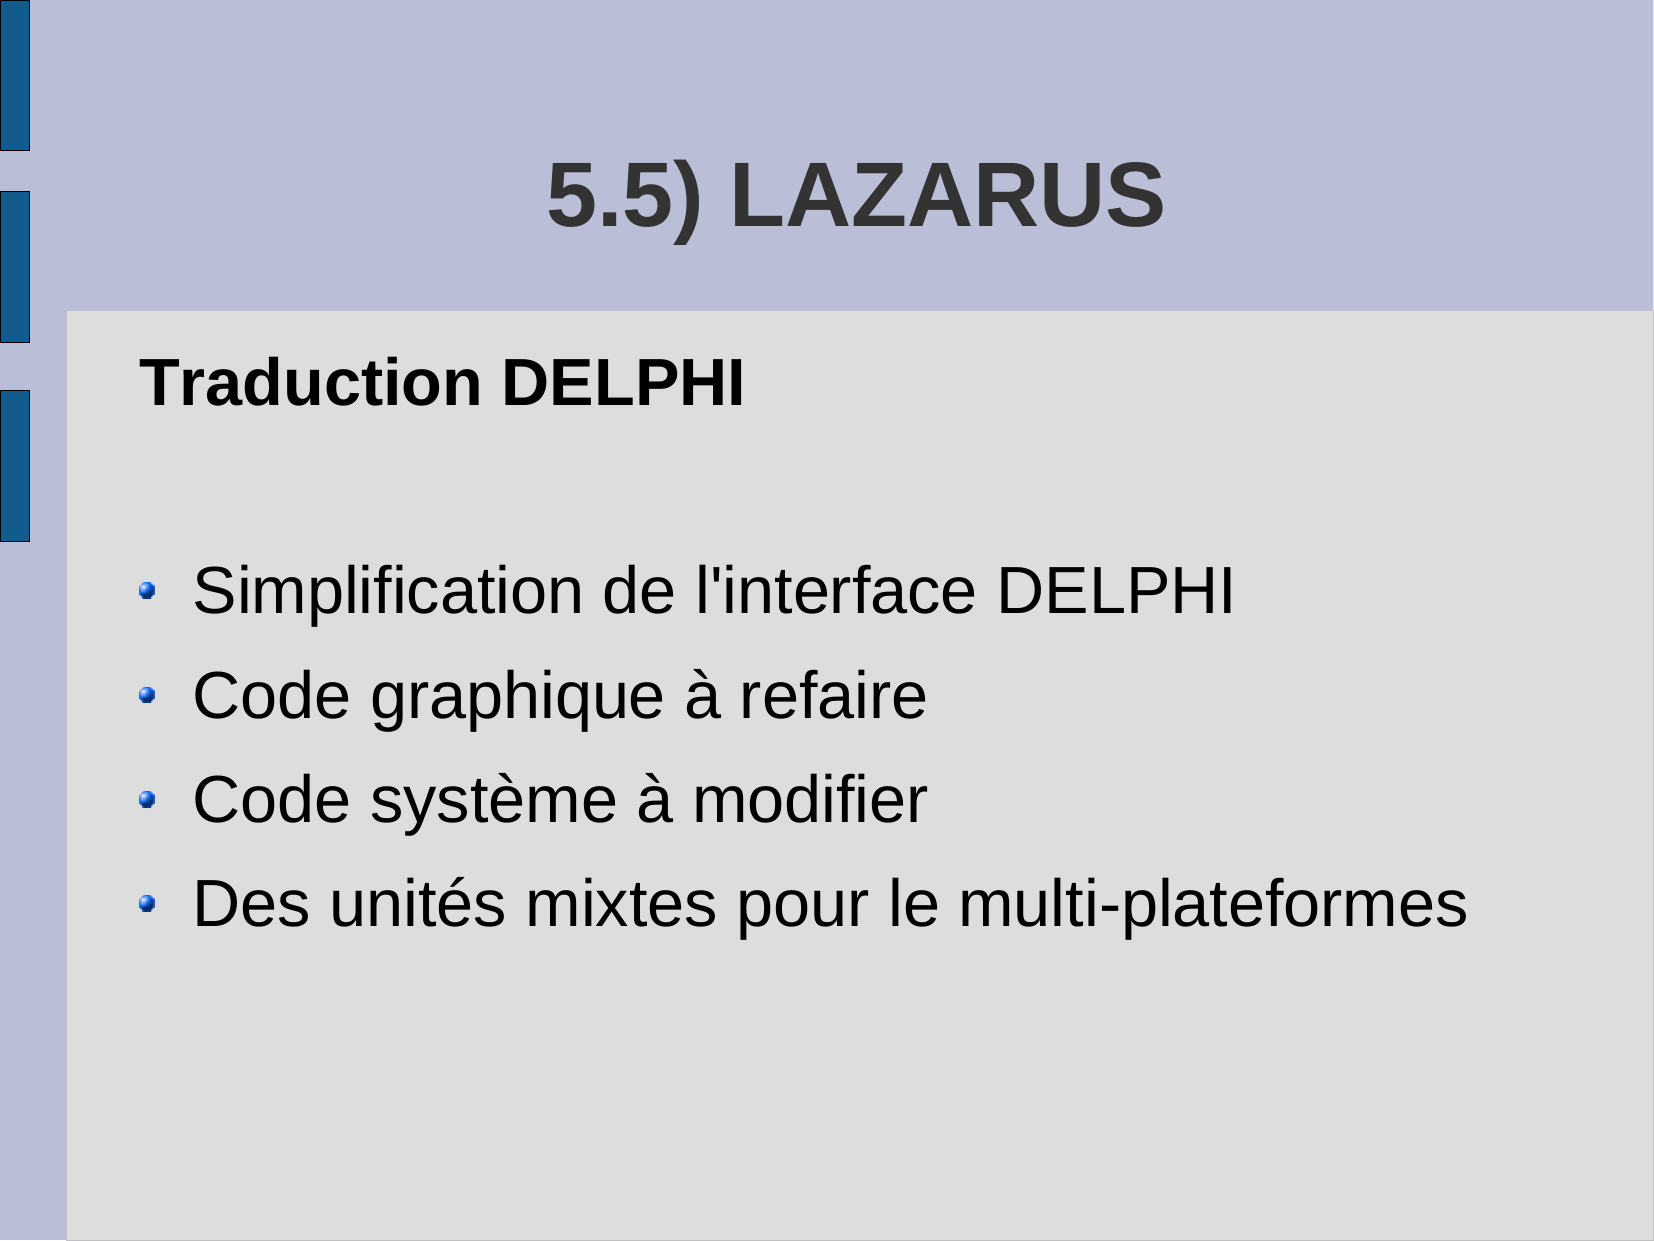

# 5.5) LAZARUS
Traduction DELPHI
Simplification de l'interface DELPHI
Code graphique à refaire
Code système à modifier
Des unités mixtes pour le multi-plateformes